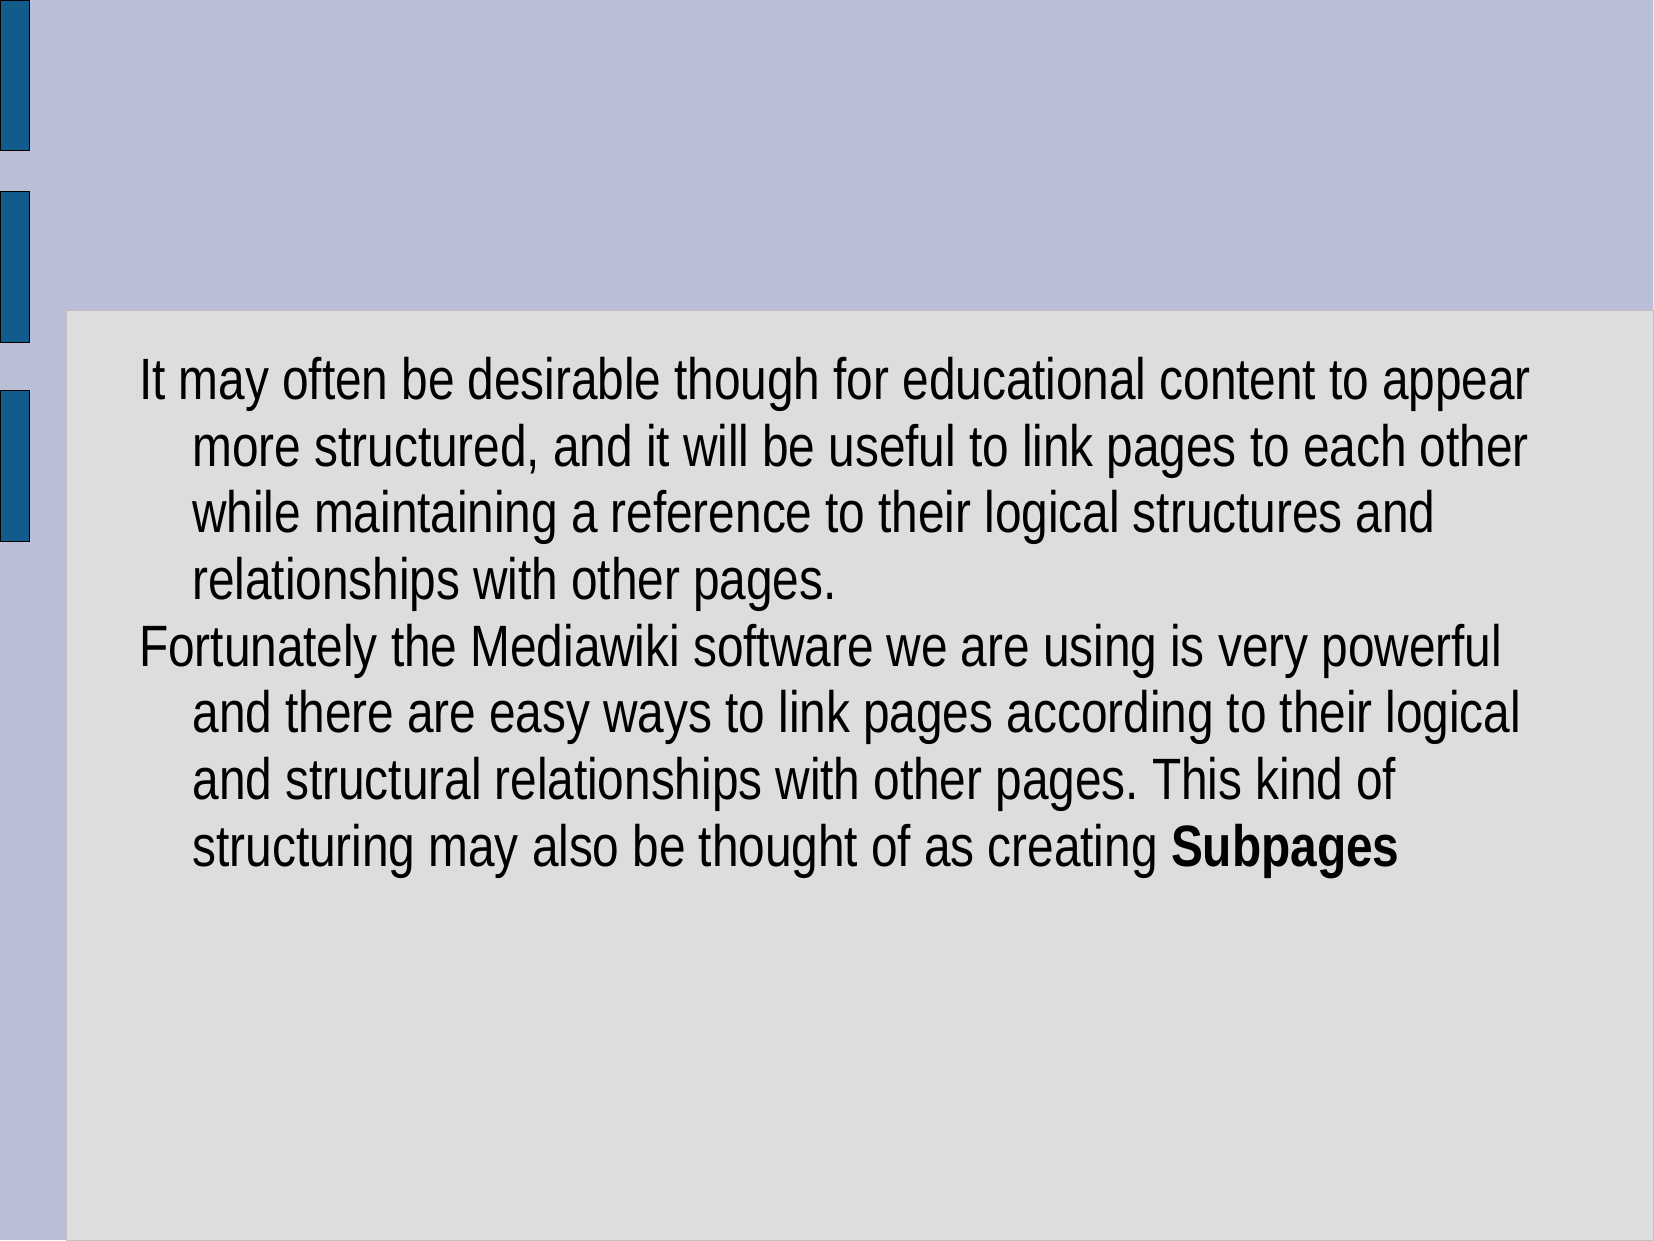

# It may often be desirable though for educational content to appear more structured, and it will be useful to link pages to each other while maintaining a reference to their logical structures and relationships with other pages.
Fortunately the Mediawiki software we are using is very powerful and there are easy ways to link pages according to their logical and structural relationships with other pages. This kind of structuring may also be thought of as creating Subpages